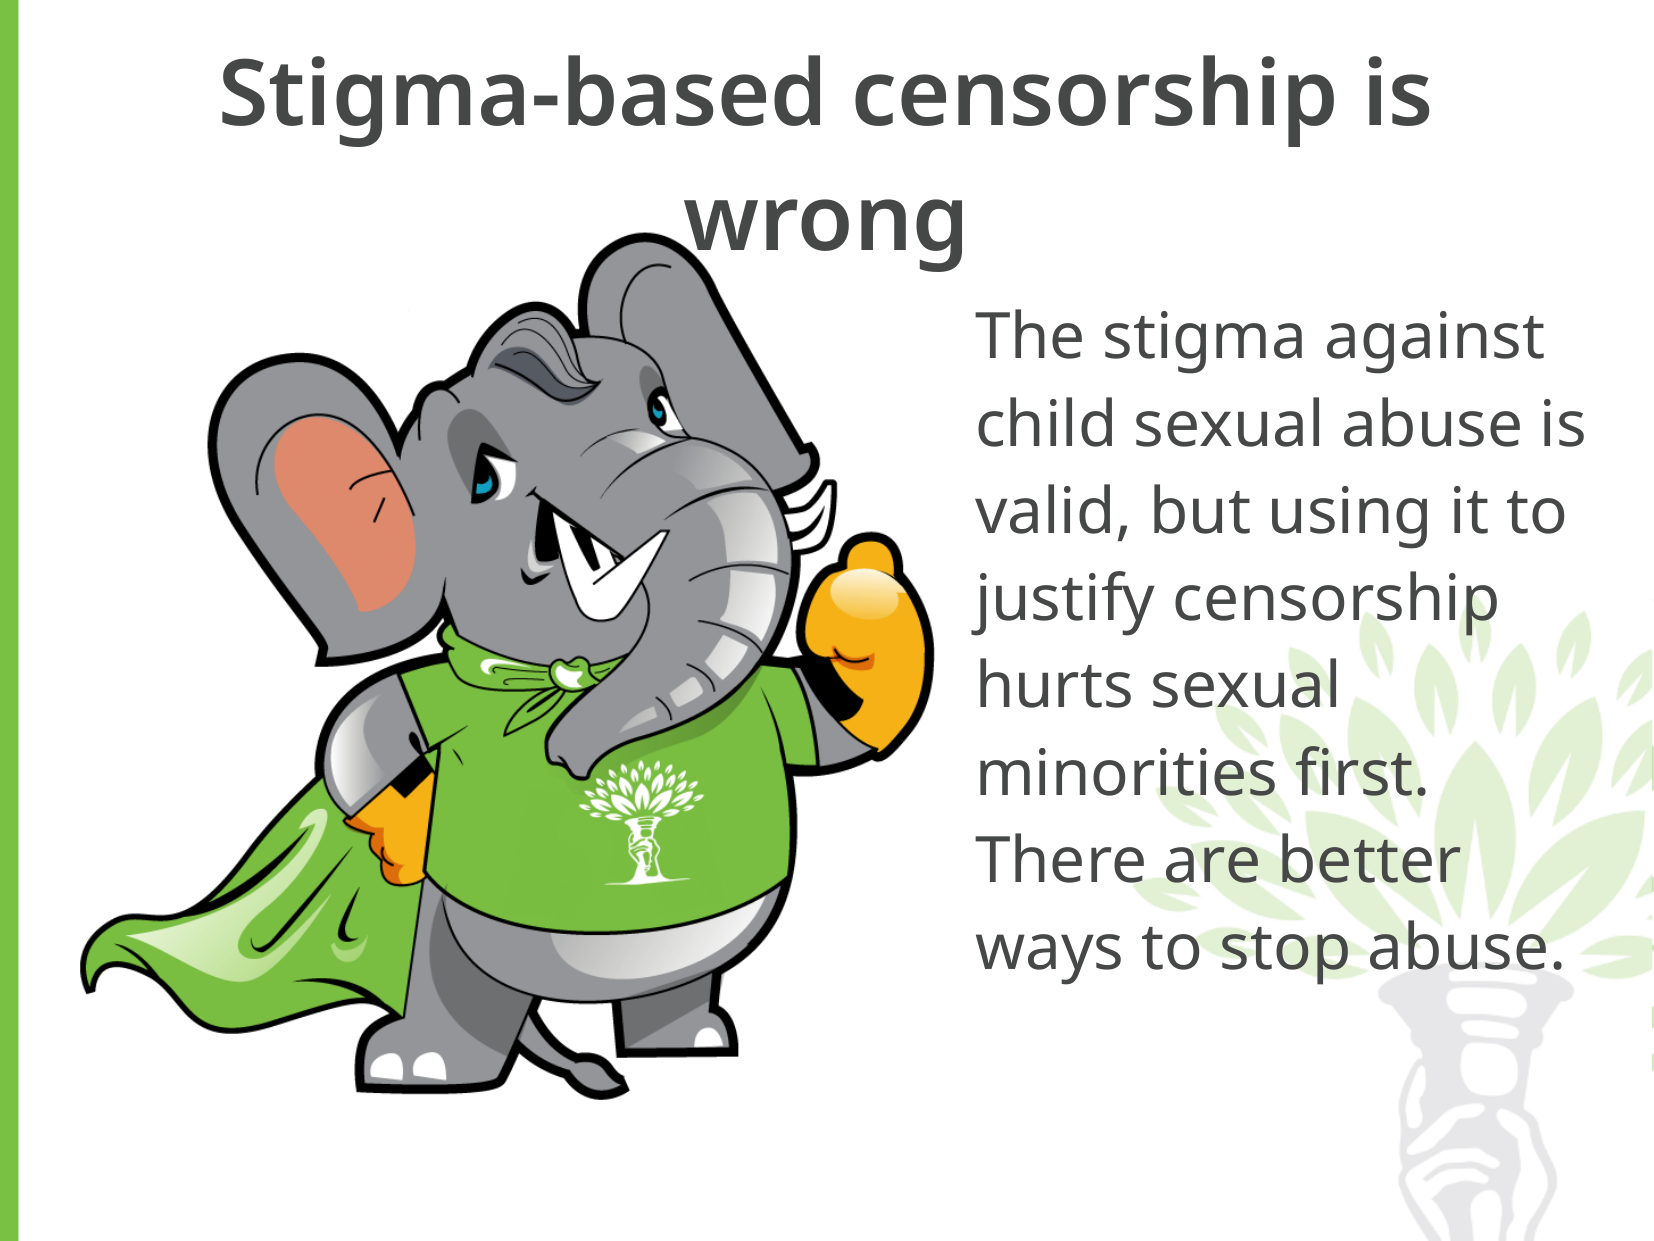

# Stigma-based censorship is wrong
The stigma against child sexual abuse is valid, but using it to justify censorship hurts sexual minorities first. There are better ways to stop abuse.